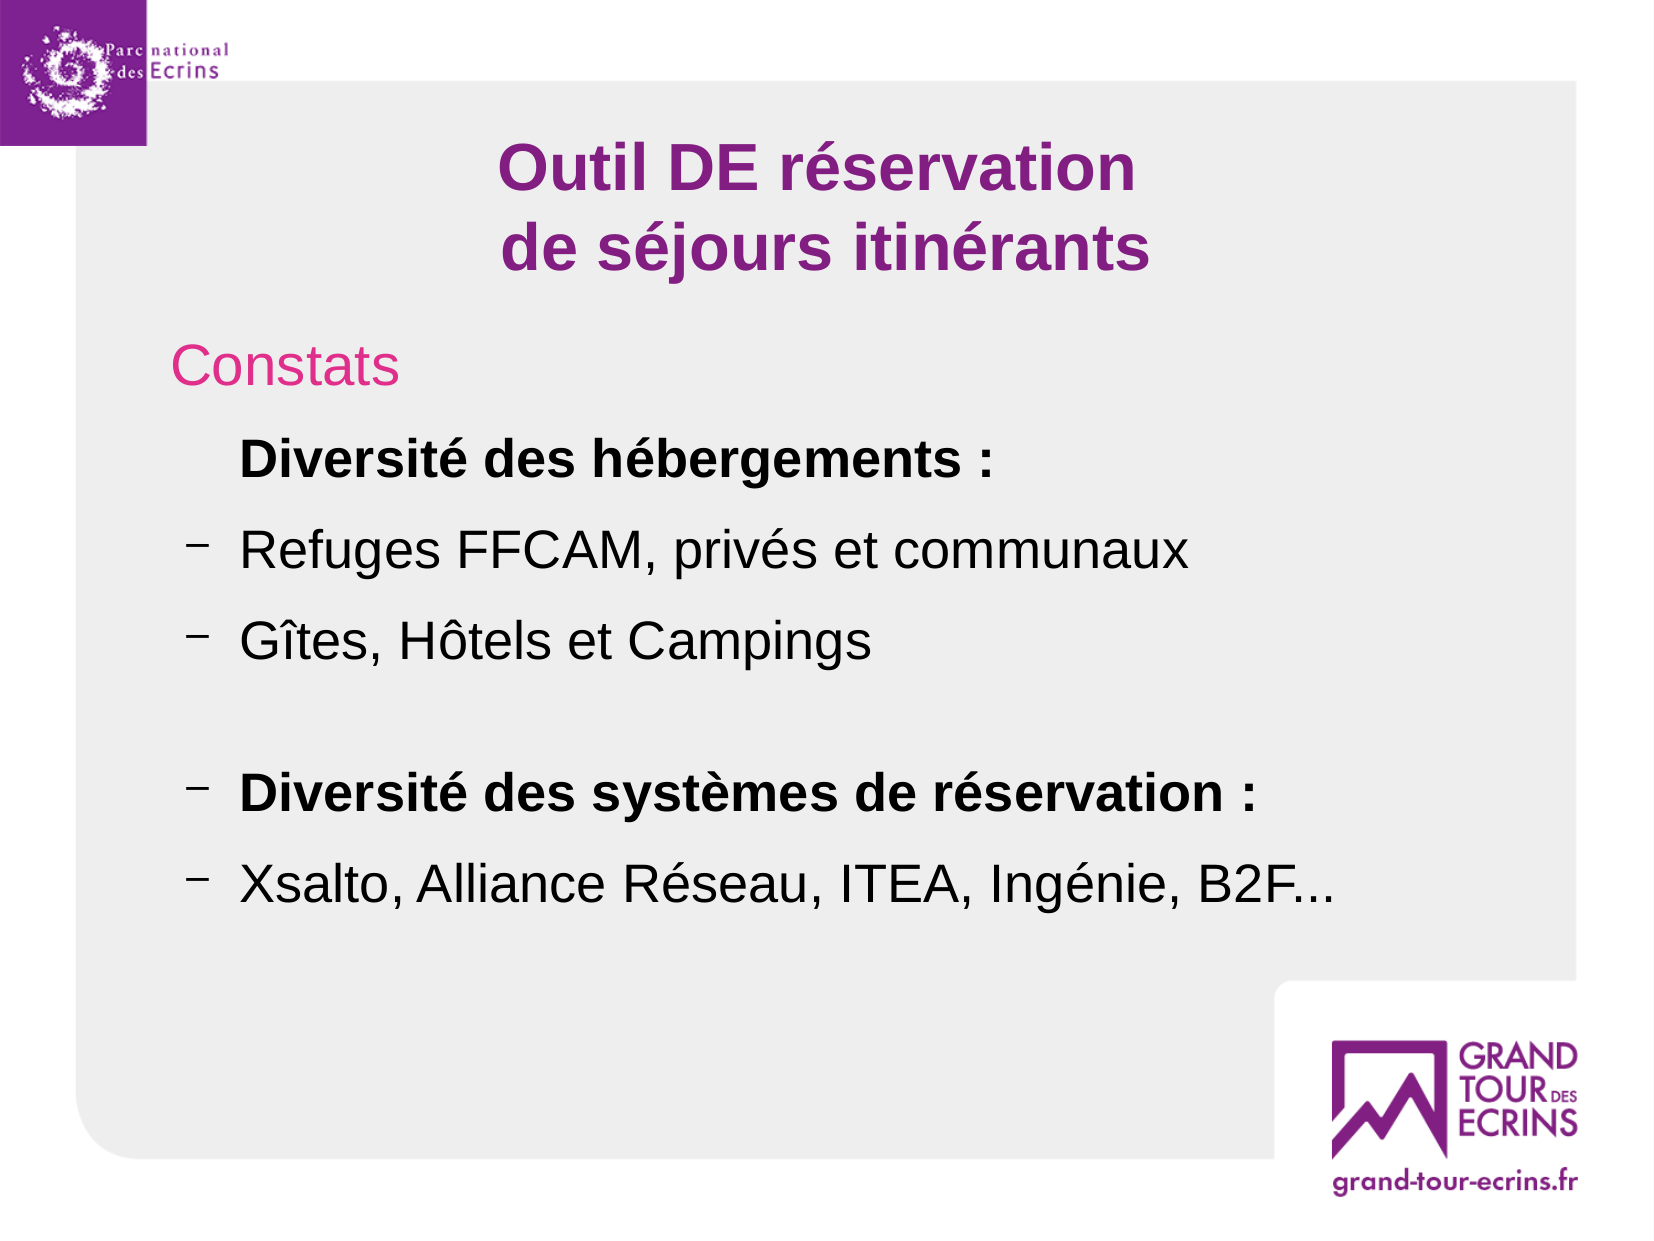

# Outil DE réservation de séjours itinérants
Constats
Diversité des hébergements :
Refuges FFCAM, privés et communaux
Gîtes, Hôtels et Campings
Diversité des systèmes de réservation :
Xsalto, Alliance Réseau, ITEA, Ingénie, B2F...